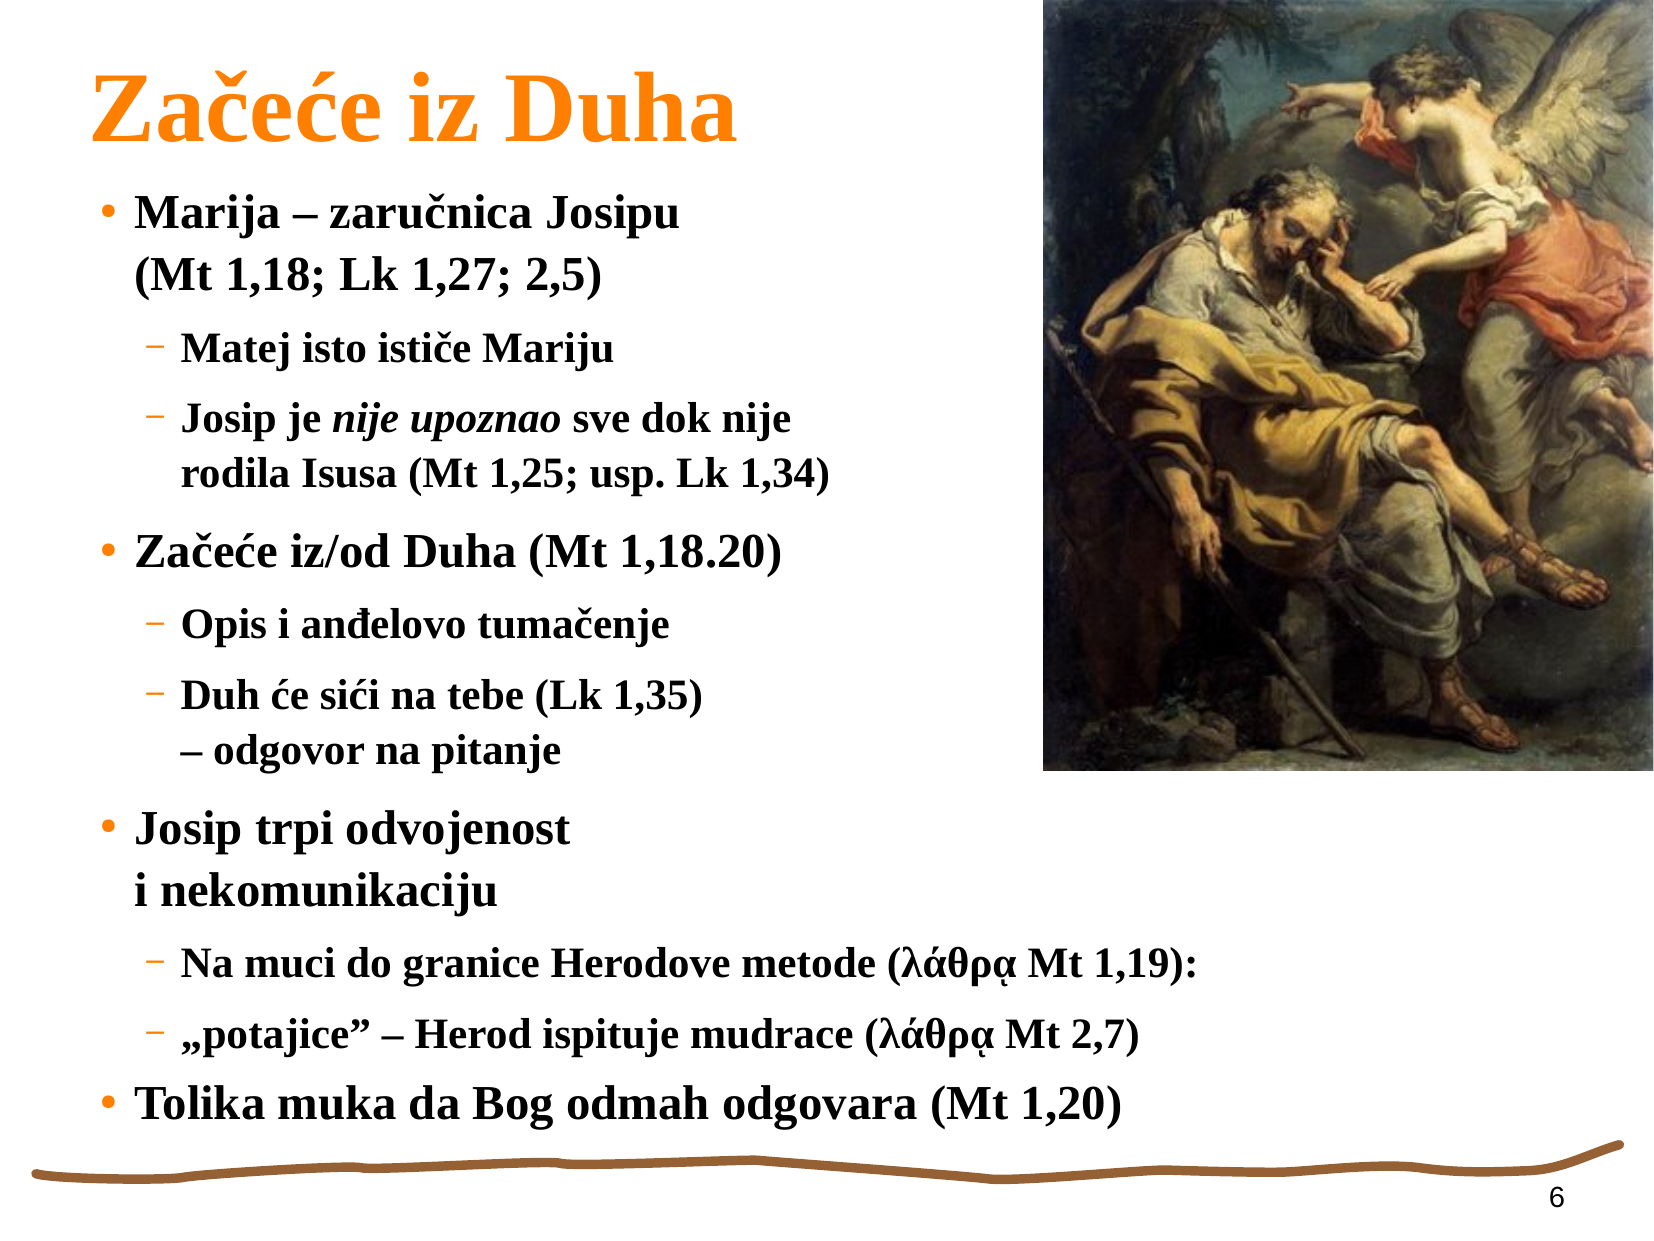

# Začeće iz Duha
Marija – zaručnica Josipu
(Mt 1,18; Lk 1,27; 2,5)
Matej isto ističe Mariju
Josip je nije upoznao sve dok nije
rodila Isusa (Mt 1,25; usp. Lk 1,34)
Začeće iz/od Duha (Mt 1,18.20)
Opis i anđelovo tumačenje
Duh će sići na tebe (Lk 1,35)
– odgovor na pitanje
Josip trpi odvojenost
i nekomunikaciju
Na muci do granice Herodove metode (λάθρᾳ Mt 1,19):
„potajice” – Herod ispituje mudrace (λάθρᾳ Mt 2,7)
Tolika muka da Bog odmah odgovara (Mt 1,20)
6